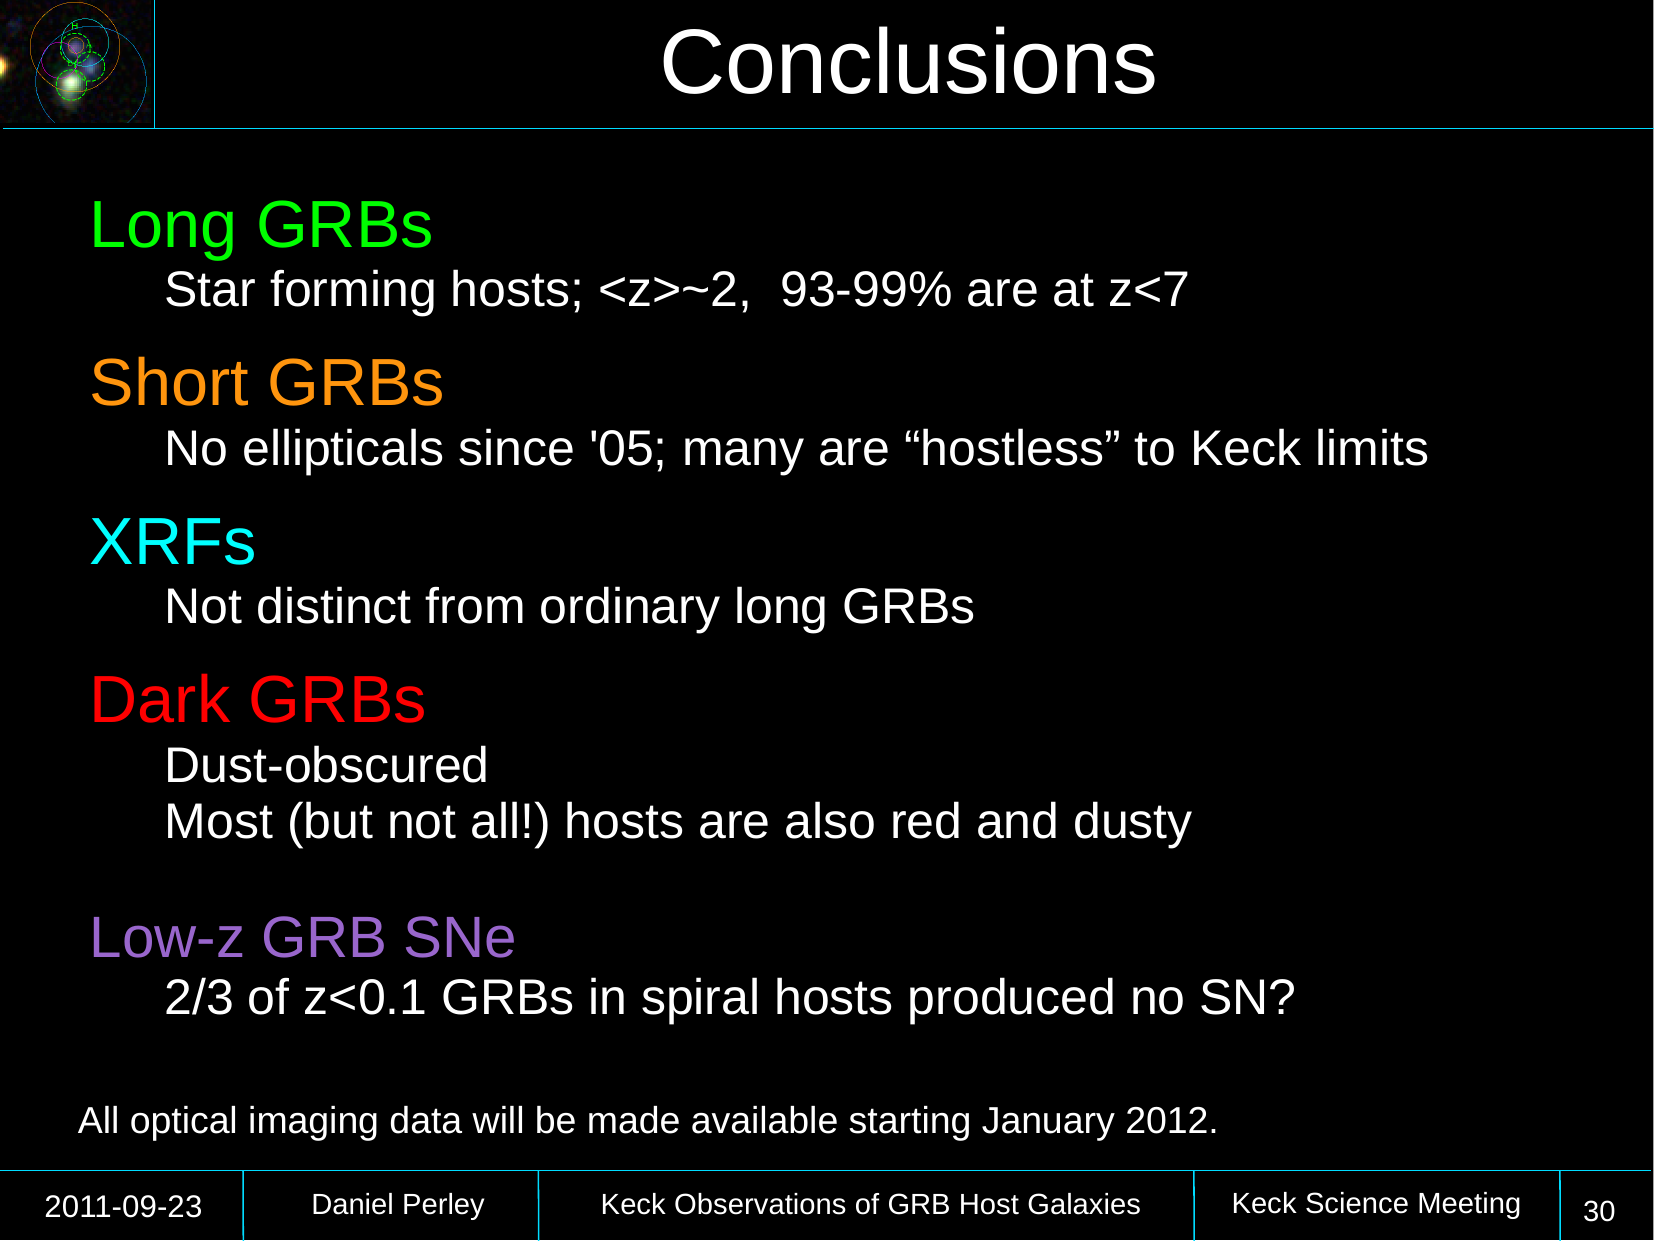

# Conclusions
Long GRBs
	Star forming hosts; <z>~2, 93-99% are at z<7
Short GRBs
	No ellipticals since '05; many are “hostless” to Keck limits
XRFs
	Not distinct from ordinary long GRBs
Dark GRBs
	Dust-obscured
	Most (but not all!) hosts are also red and dusty
Low-z GRB SNe
	2/3 of z<0.1 GRBs in spiral hosts produced no SN?
All optical imaging data will be made available starting January 2012.
30